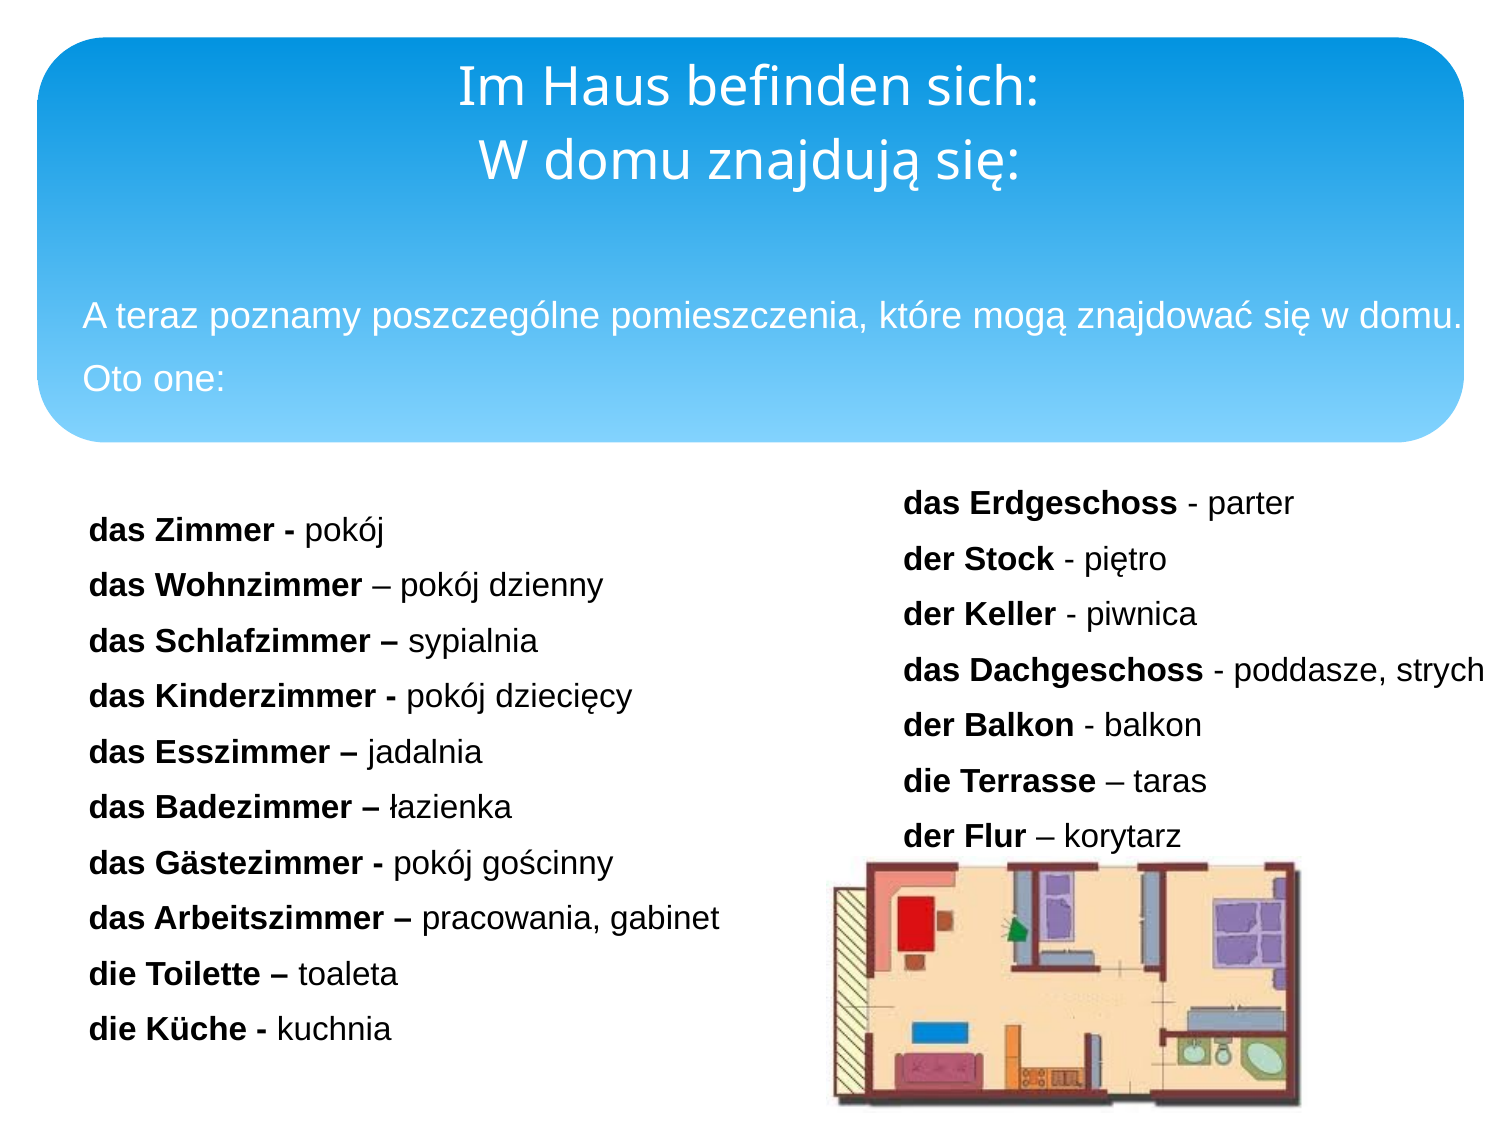

# Im Haus befinden sich: W domu znajdują się:
A teraz poznamy poszczególne pomieszczenia, które mogą znajdować się w domu.
Oto one:
das Erdgeschoss - parter
der Stock - piętro
der Keller - piwnica
das Dachgeschoss - poddasze, strych
der Balkon - balkon
die Terrasse – taras
der Flur – korytarz
das Zimmer - pokój
das Wohnzimmer – pokój dzienny
das Schlafzimmer – sypialnia
das Kinderzimmer - pokój dziecięcy
das Esszimmer – jadalnia
das Badezimmer – łazienka
das Gästezimmer - pokój gościnny
das Arbeitszimmer – pracowania, gabinet
die Toilette – toaleta
die Küche - kuchnia